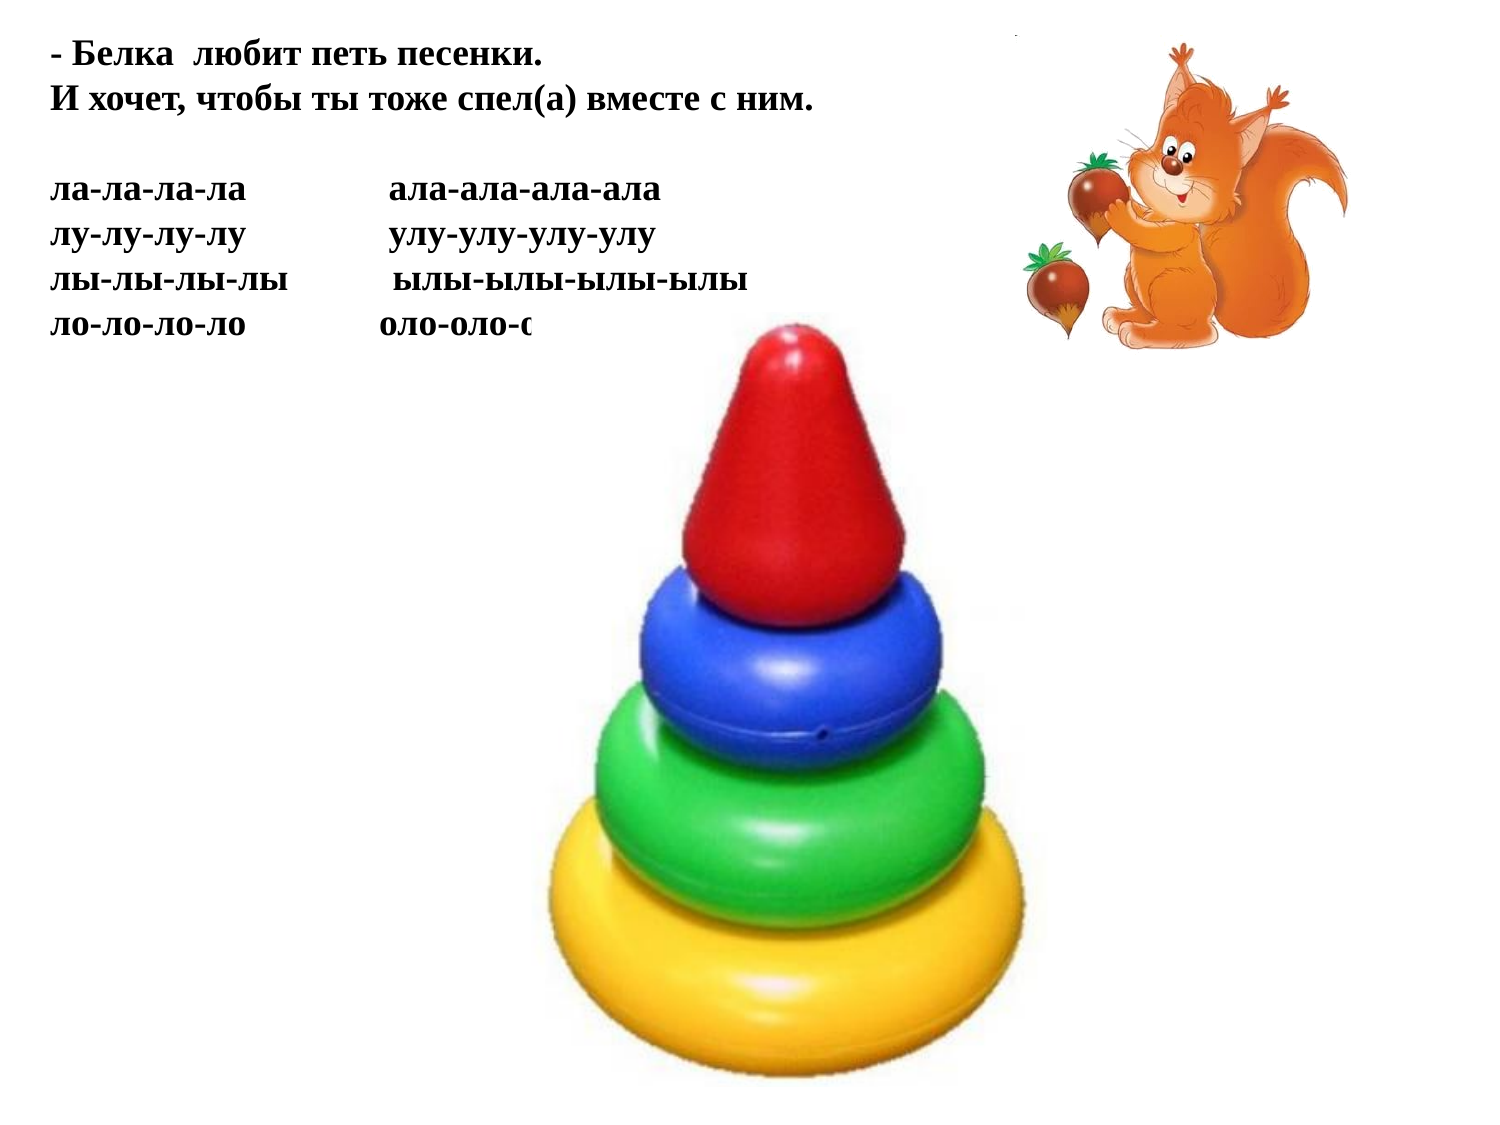

- Белка любит петь песенки.
И хочет, чтобы ты тоже спел(а) вместе с ним.
ла-ла-ла-ла ала-ала-ала-ала
лу-лу-лу-лу улу-улу-улу-улу
лы-лы-лы-лы ылы-ылы-ылы-ылы
ло-ло-ло-ло оло-оло-оло-оло